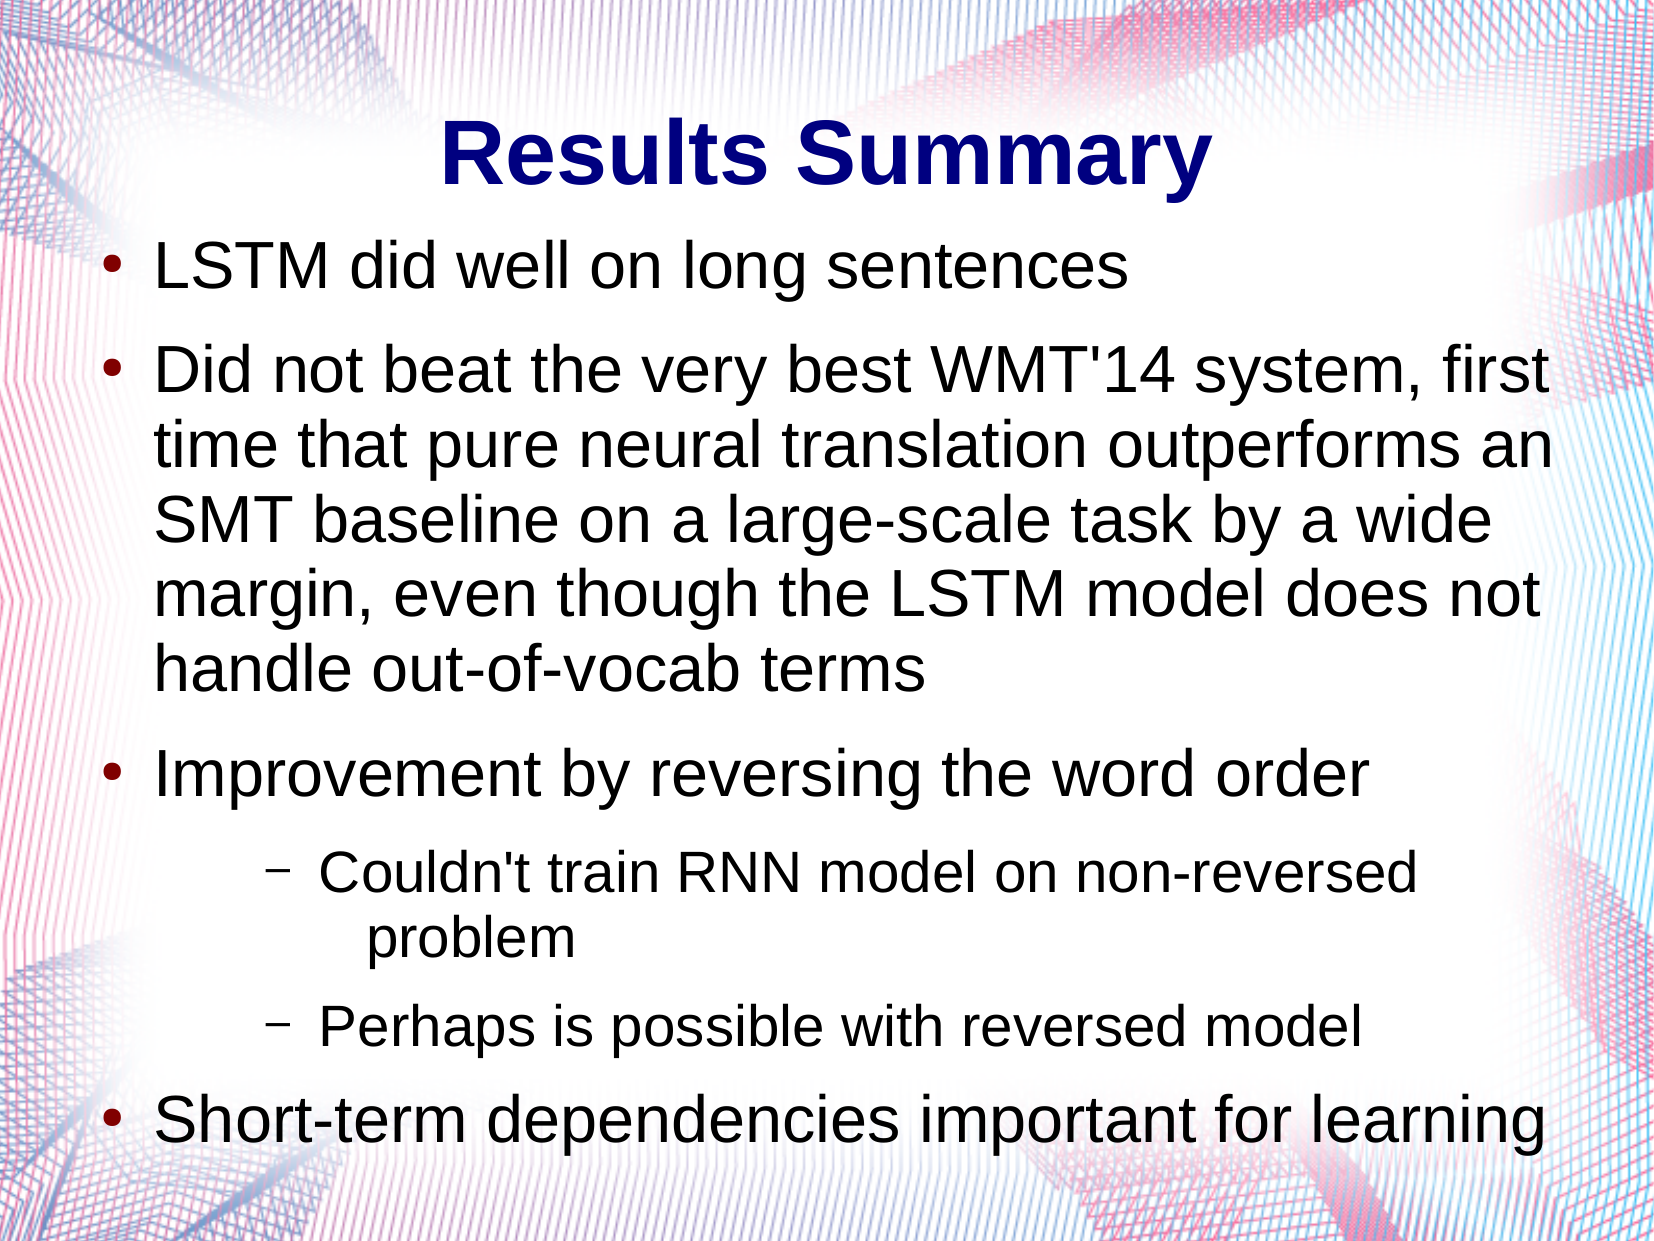

# Results Summary
LSTM did well on long sentences
Did not beat the very best WMT'14 system, first time that pure neural translation outperforms an SMT baseline on a large-scale task by a wide margin, even though the LSTM model does not handle out-of-vocab terms
Improvement by reversing the word order
Couldn't train RNN model on non-reversed problem
Perhaps is possible with reversed model
Short-term dependencies important for learning